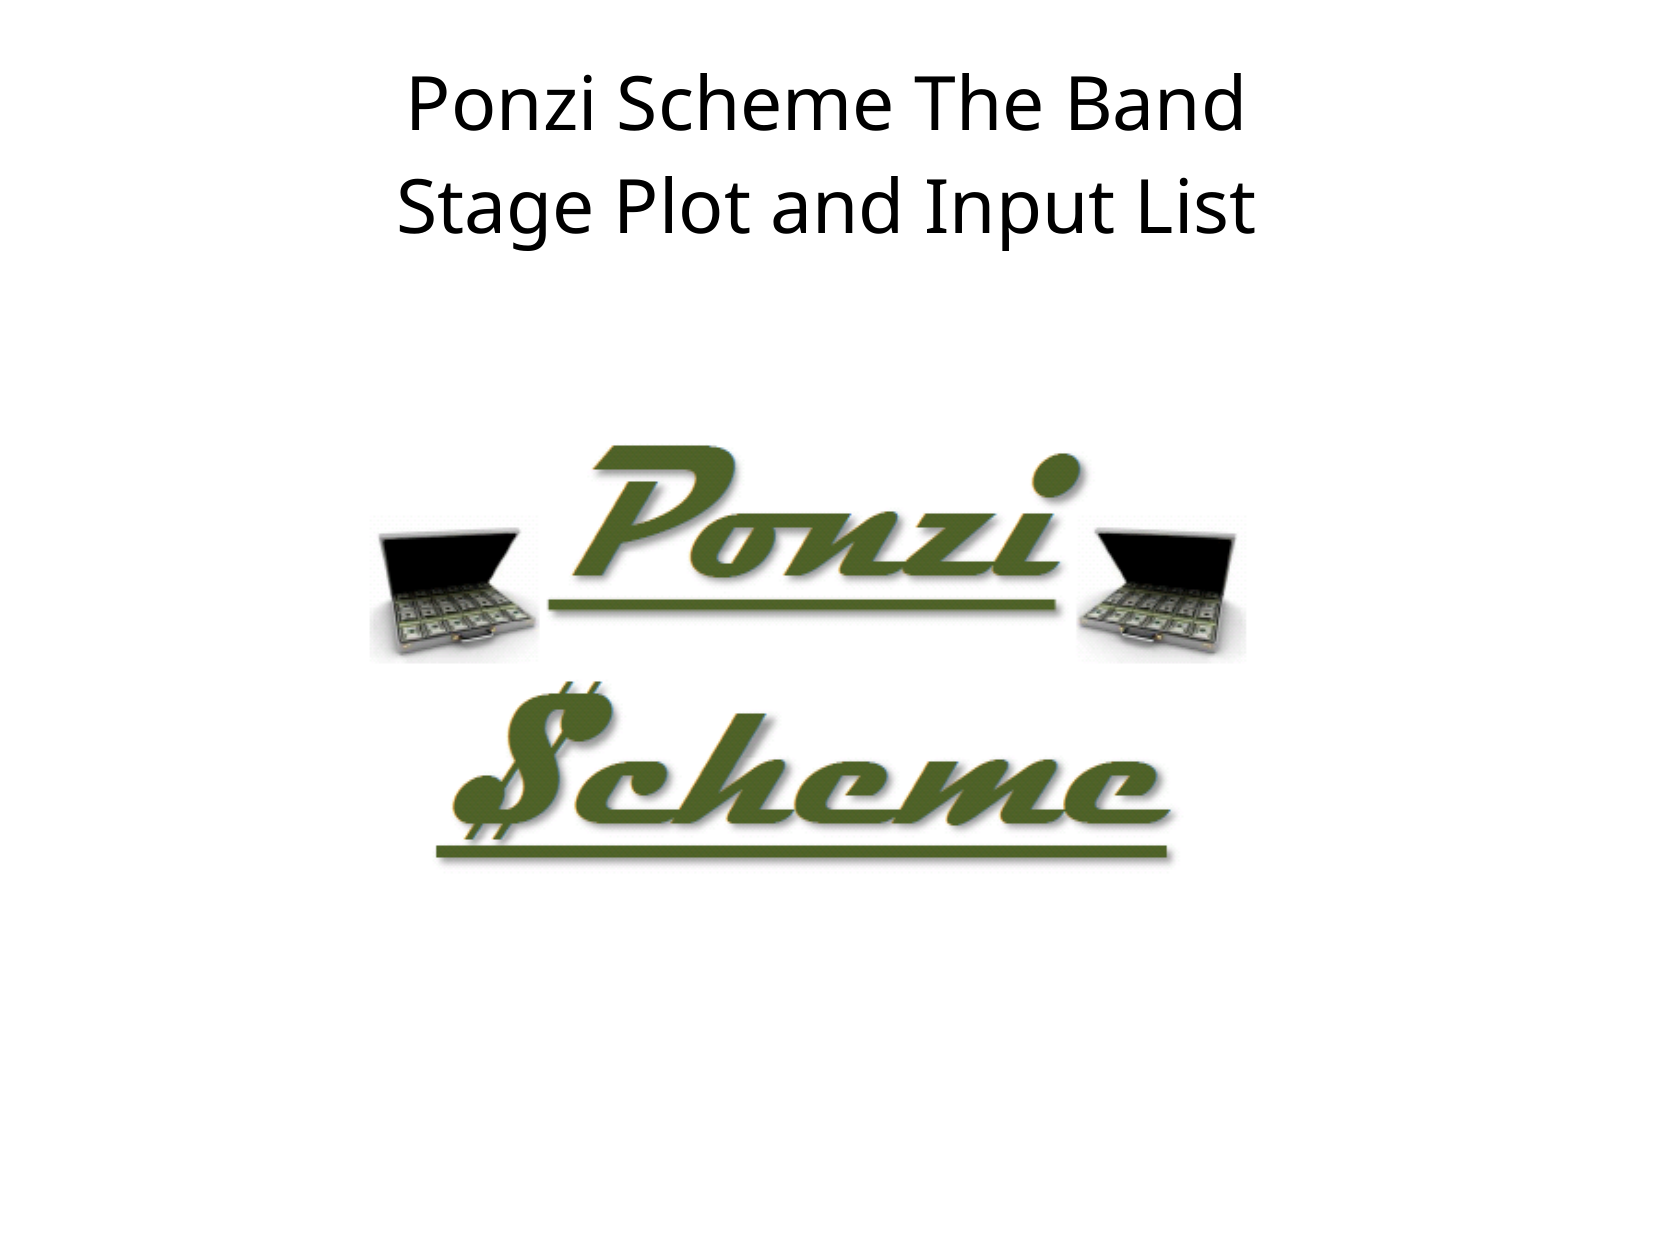

# Ponzi Scheme The Band Stage Plot and Input List